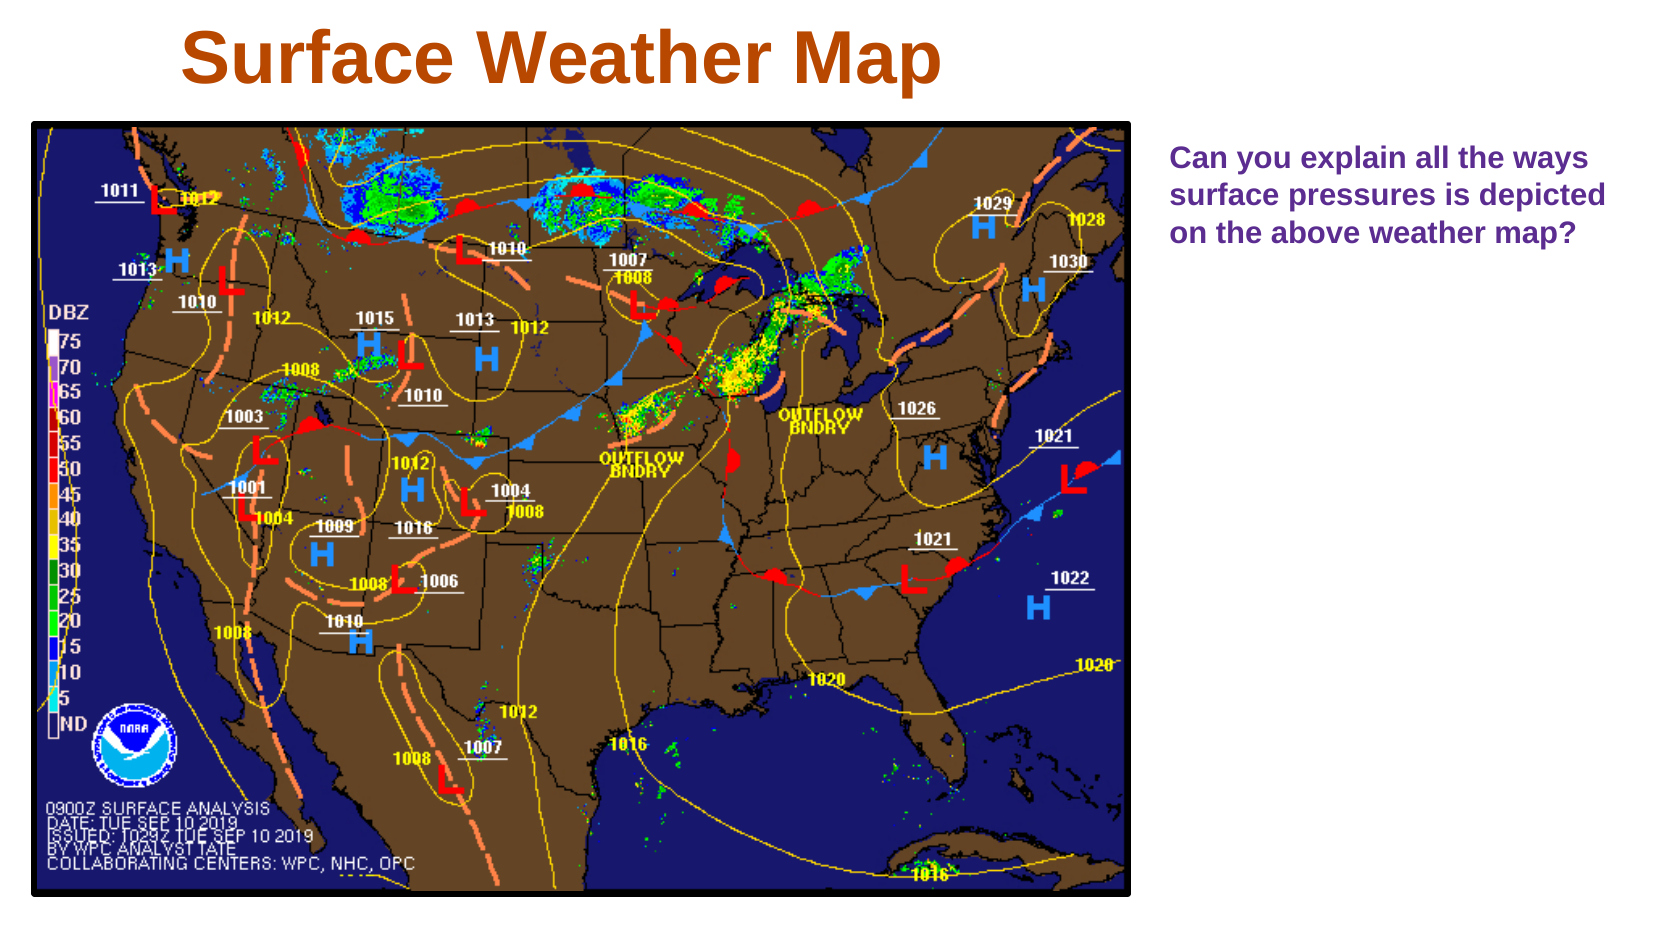

Surface Weather Map
Can you explain all the ways surface pressures is depicted on the above weather map?